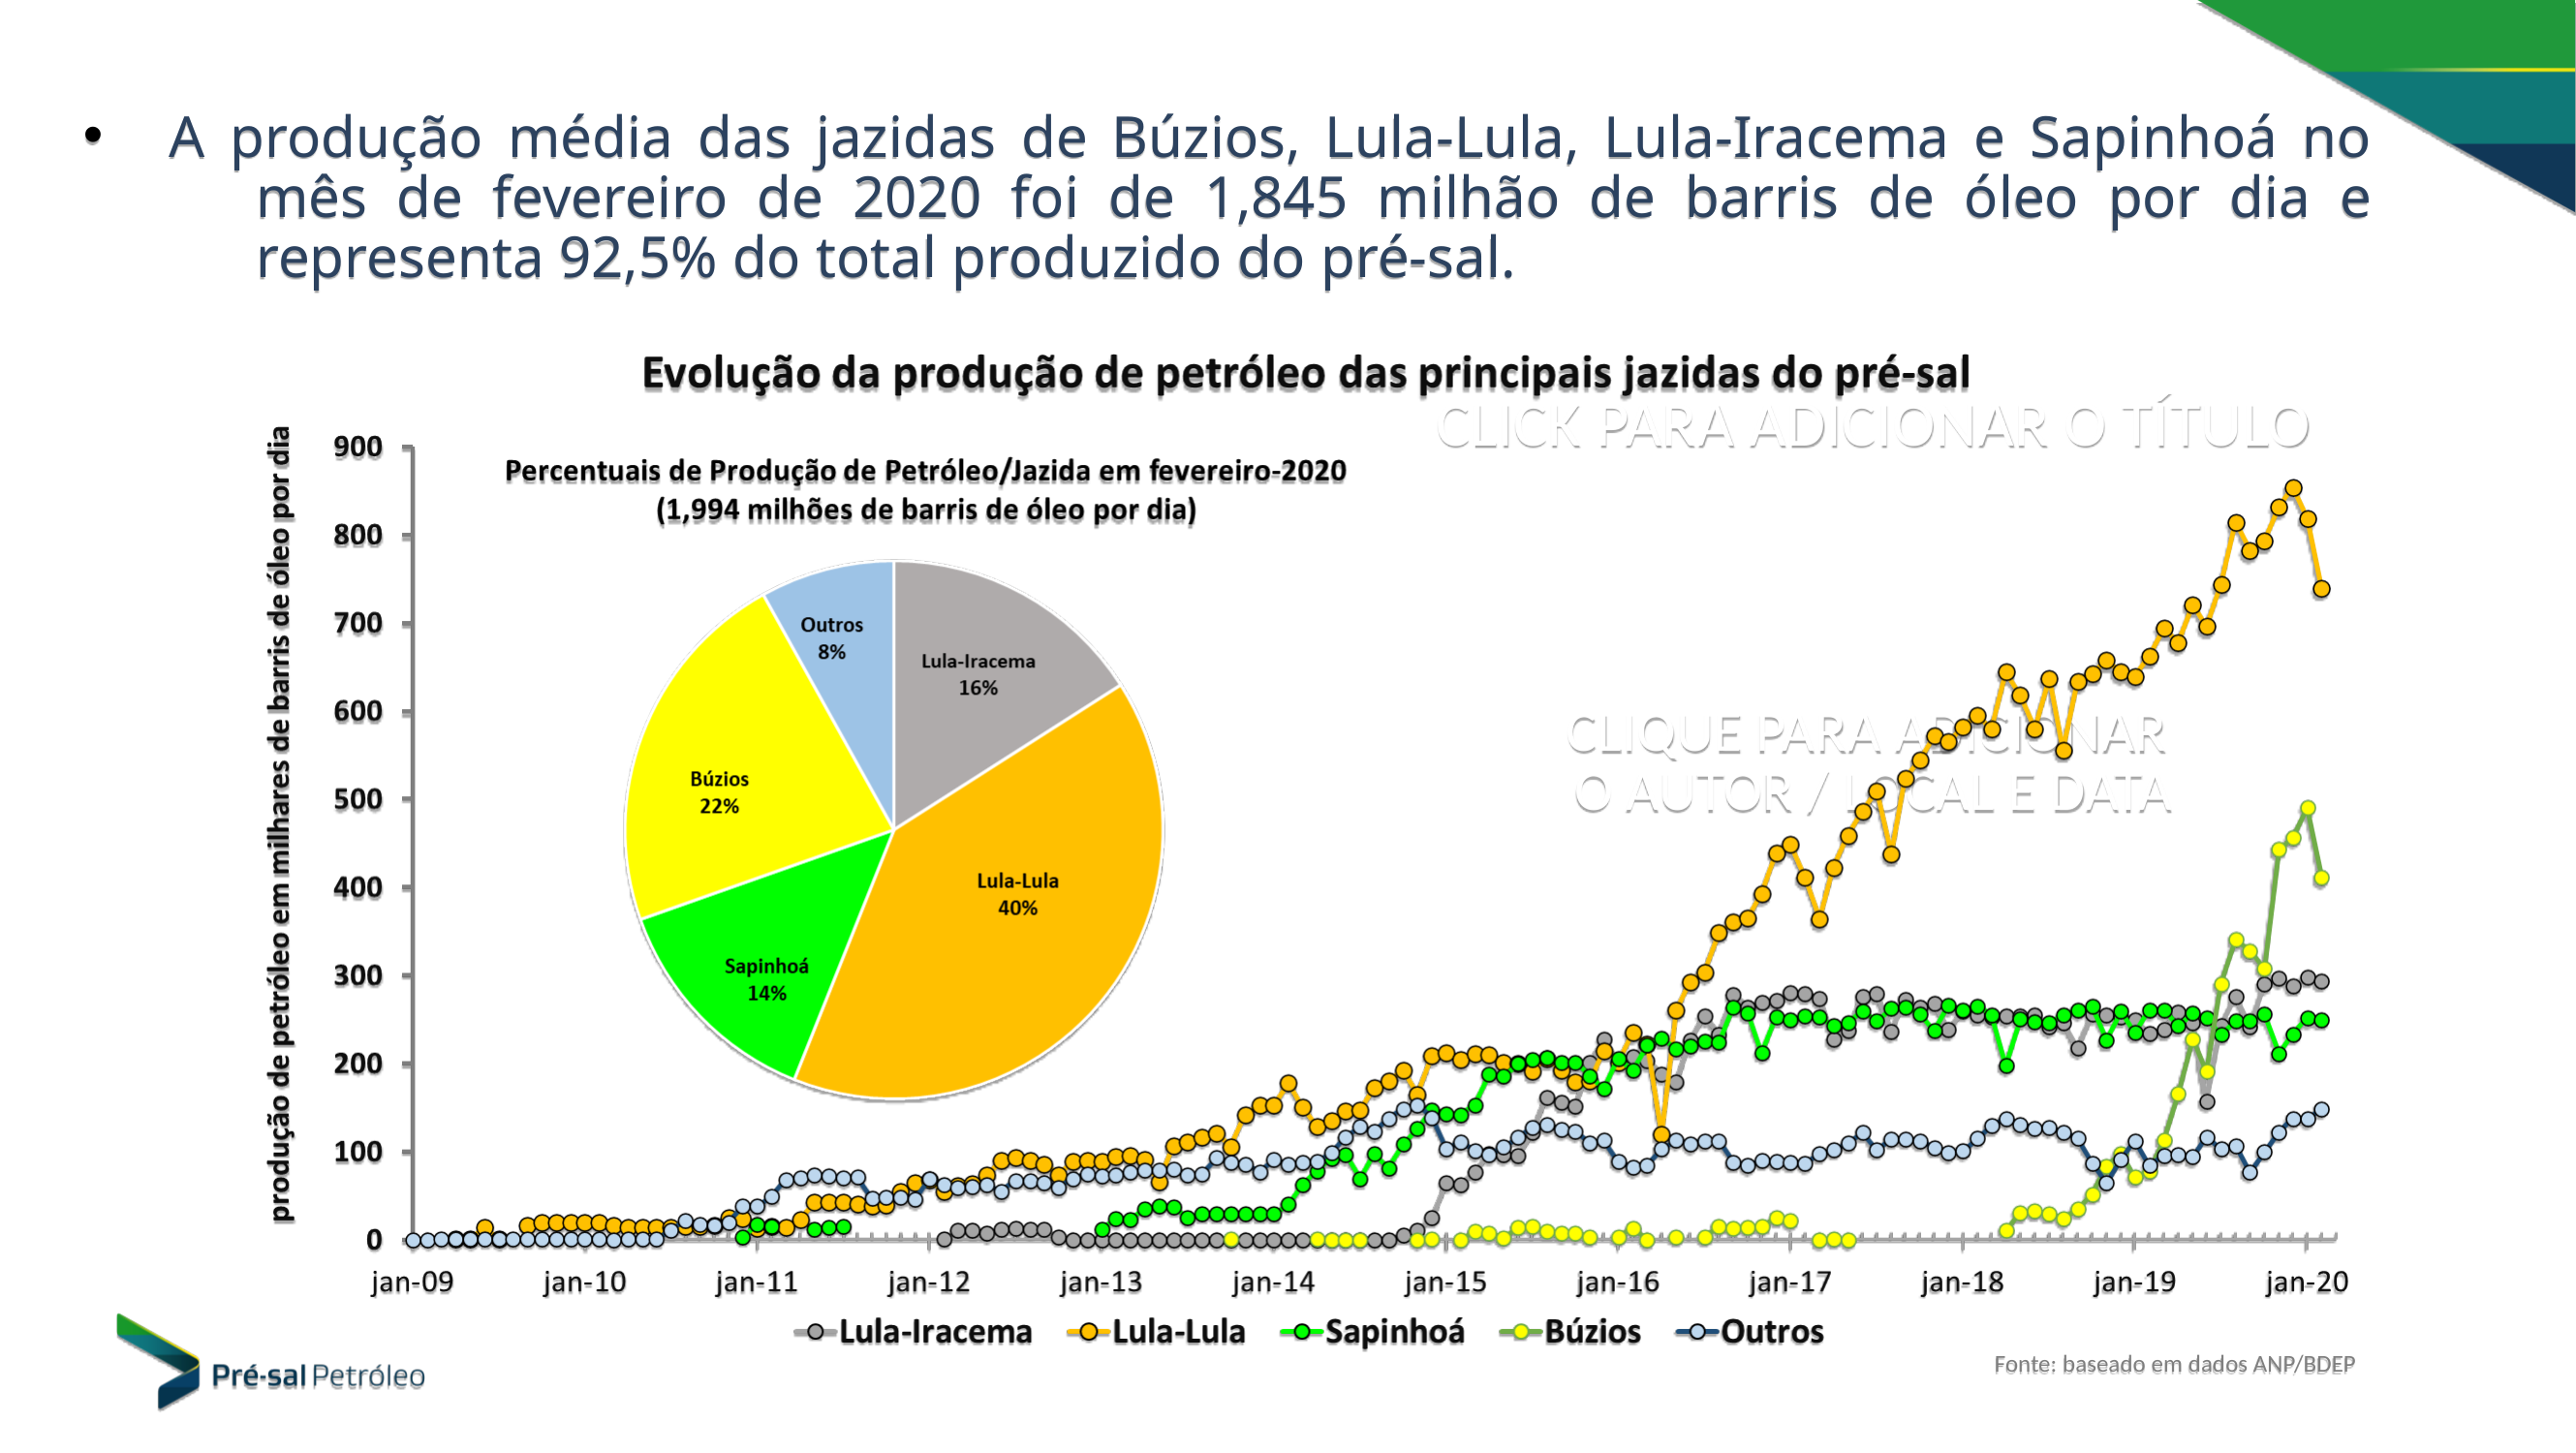

A produção média das jazidas de Búzios, Lula-Lula, Lula-Iracema e Sapinhoá no mês de fevereiro de 2020 foi de 1,845 milhão de barris de óleo por dia e representa 92,5% do total produzido do pré-sal.
Fonte: baseado em dados ANP/BDEP